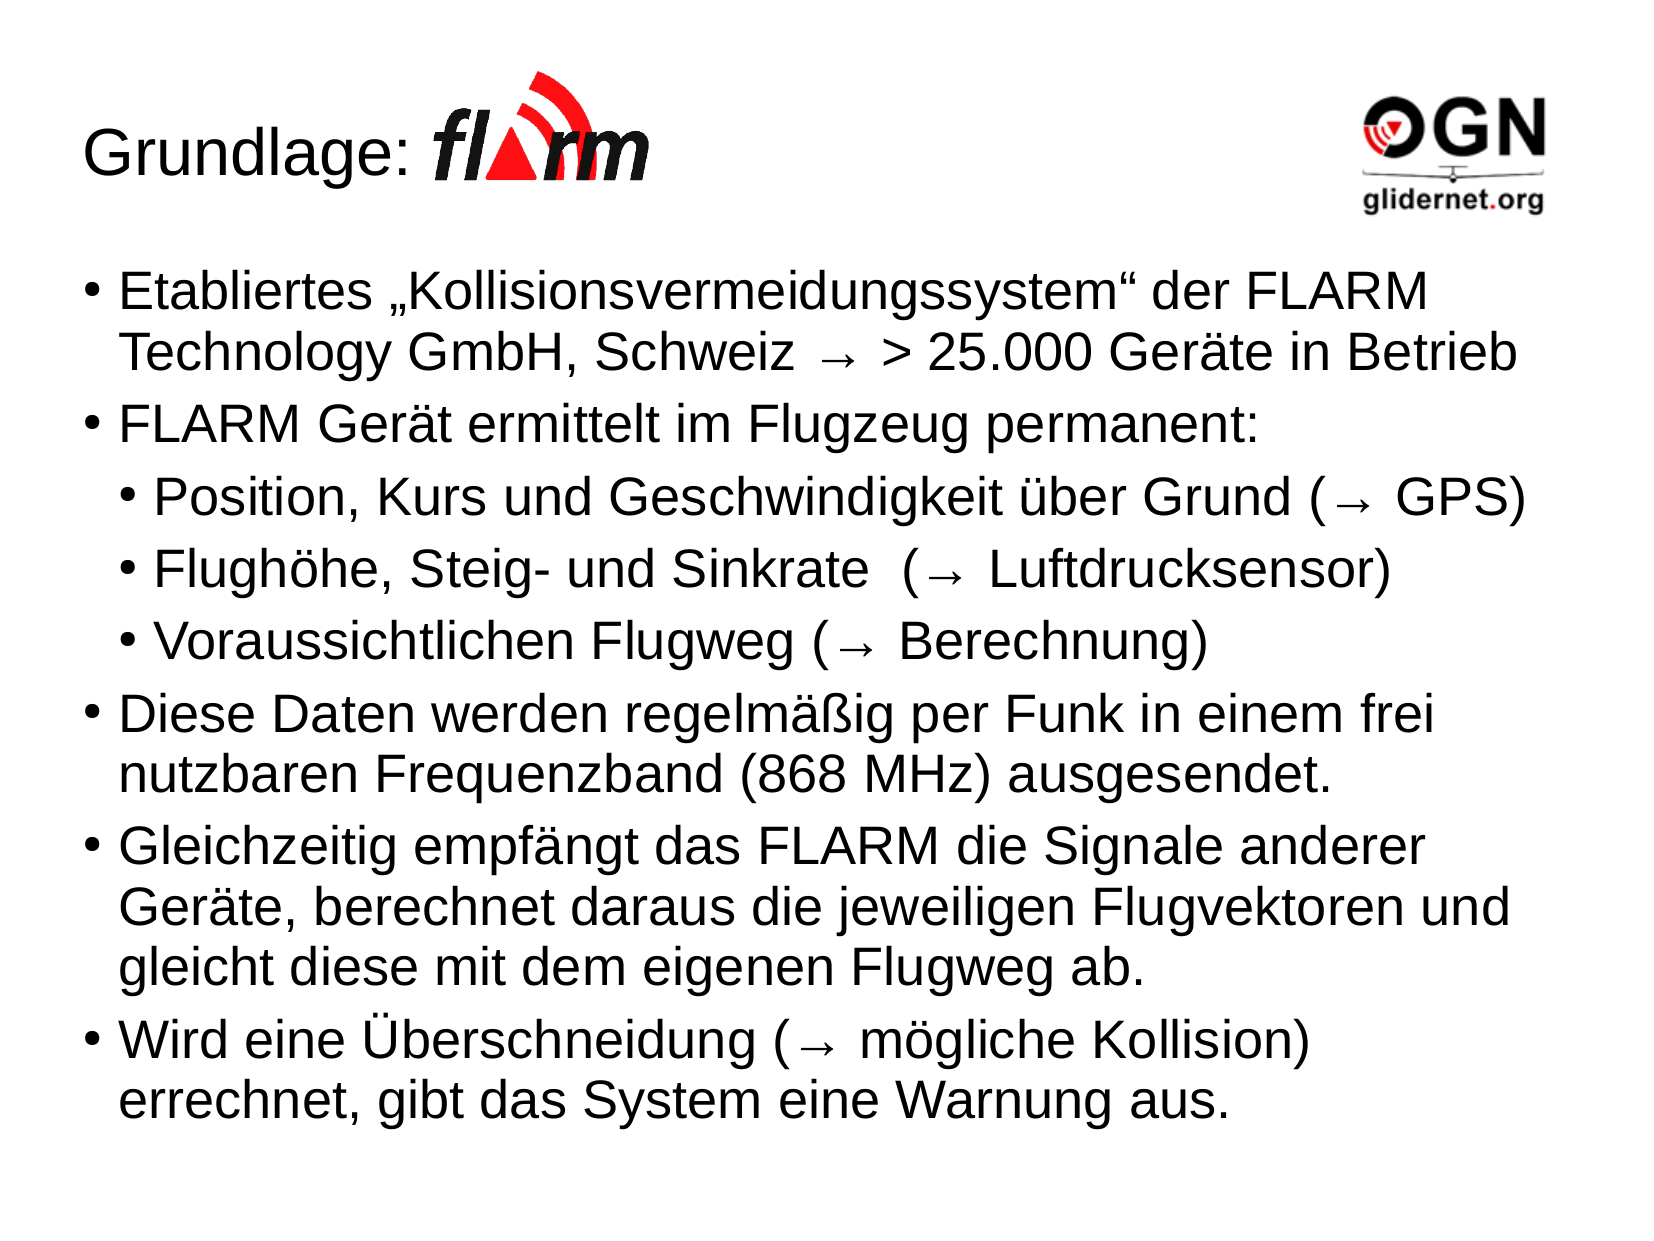

# Grundlage:
Etabliertes „Kollisionsvermeidungssystem“ der FLARM Technology GmbH, Schweiz → > 25.000 Geräte in Betrieb
FLARM Gerät ermittelt im Flugzeug permanent:
Position, Kurs und Geschwindigkeit über Grund (→ GPS)
Flughöhe, Steig- und Sinkrate (→ Luftdrucksensor)
Voraussichtlichen Flugweg (→ Berechnung)
Diese Daten werden regelmäßig per Funk in einem frei nutzbaren Frequenzband (868 MHz) ausgesendet.
Gleichzeitig empfängt das FLARM die Signale anderer Geräte, berechnet daraus die jeweiligen Flugvektoren und gleicht diese mit dem eigenen Flugweg ab.
Wird eine Überschneidung (→ mögliche Kollision) errechnet, gibt das System eine Warnung aus.